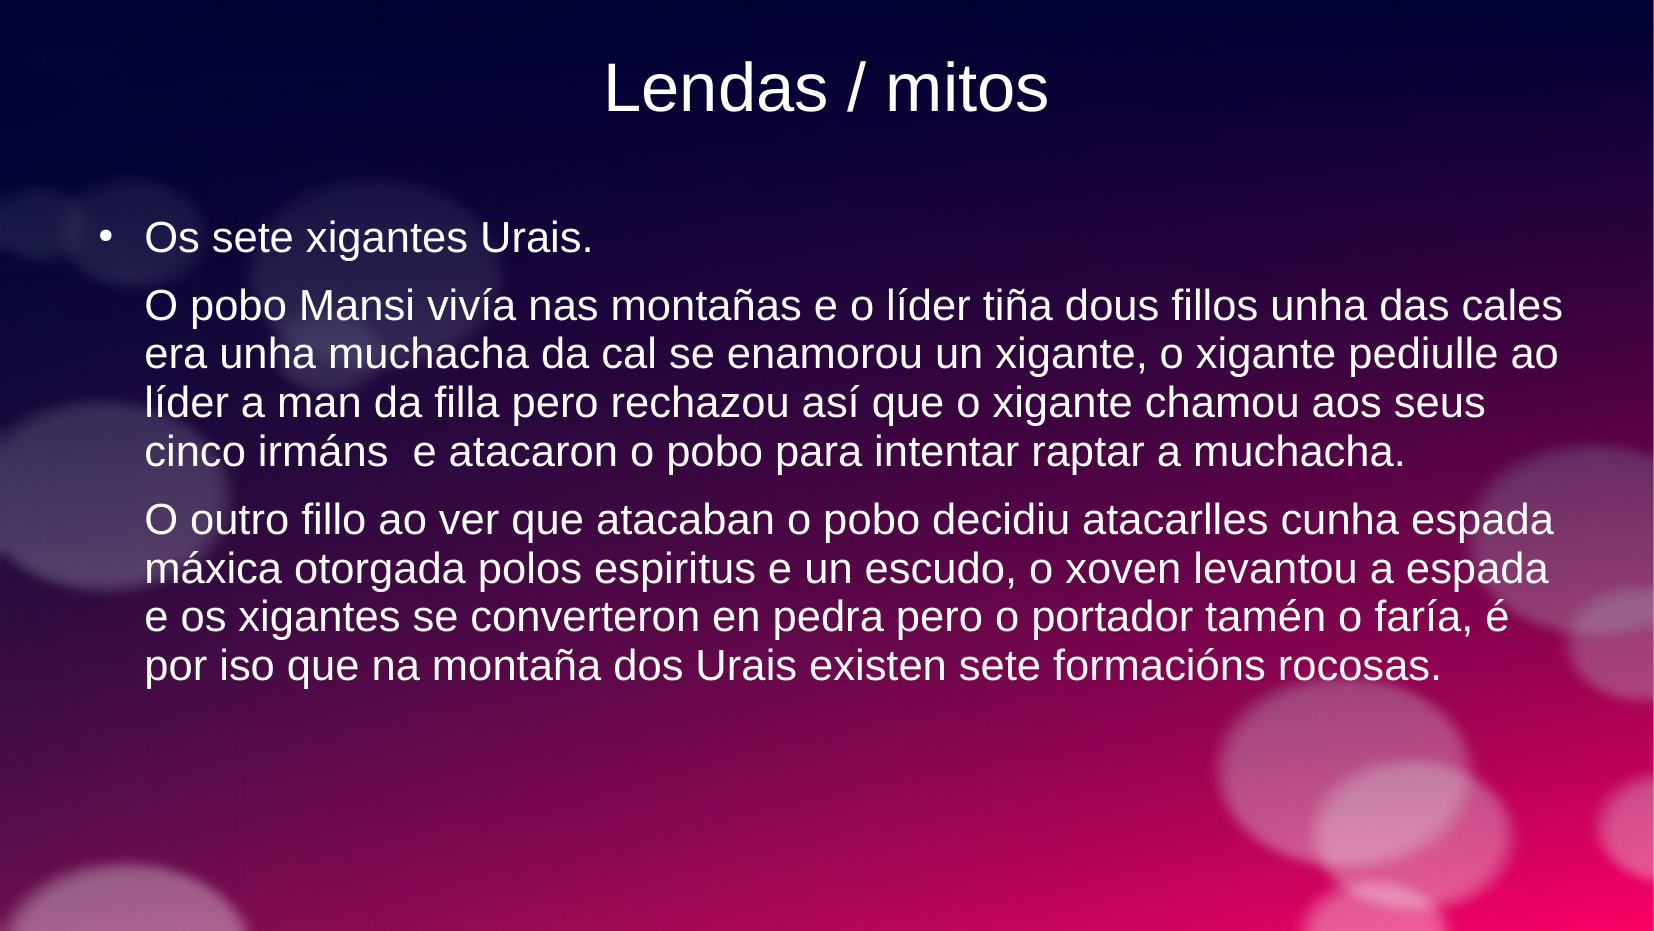

# Lendas / mitos
Os sete xigantes Urais.
O pobo Mansi vivía nas montañas e o líder tiña dous fillos unha das cales era unha muchacha da cal se enamorou un xigante, o xigante pediulle ao líder a man da filla pero rechazou así que o xigante chamou aos seus cinco irmáns e atacaron o pobo para intentar raptar a muchacha.
O outro fillo ao ver que atacaban o pobo decidiu atacarlles cunha espada máxica otorgada polos espiritus e un escudo, o xoven levantou a espada e os xigantes se converteron en pedra pero o portador tamén o faría, é por iso que na montaña dos Urais existen sete formacións rocosas.